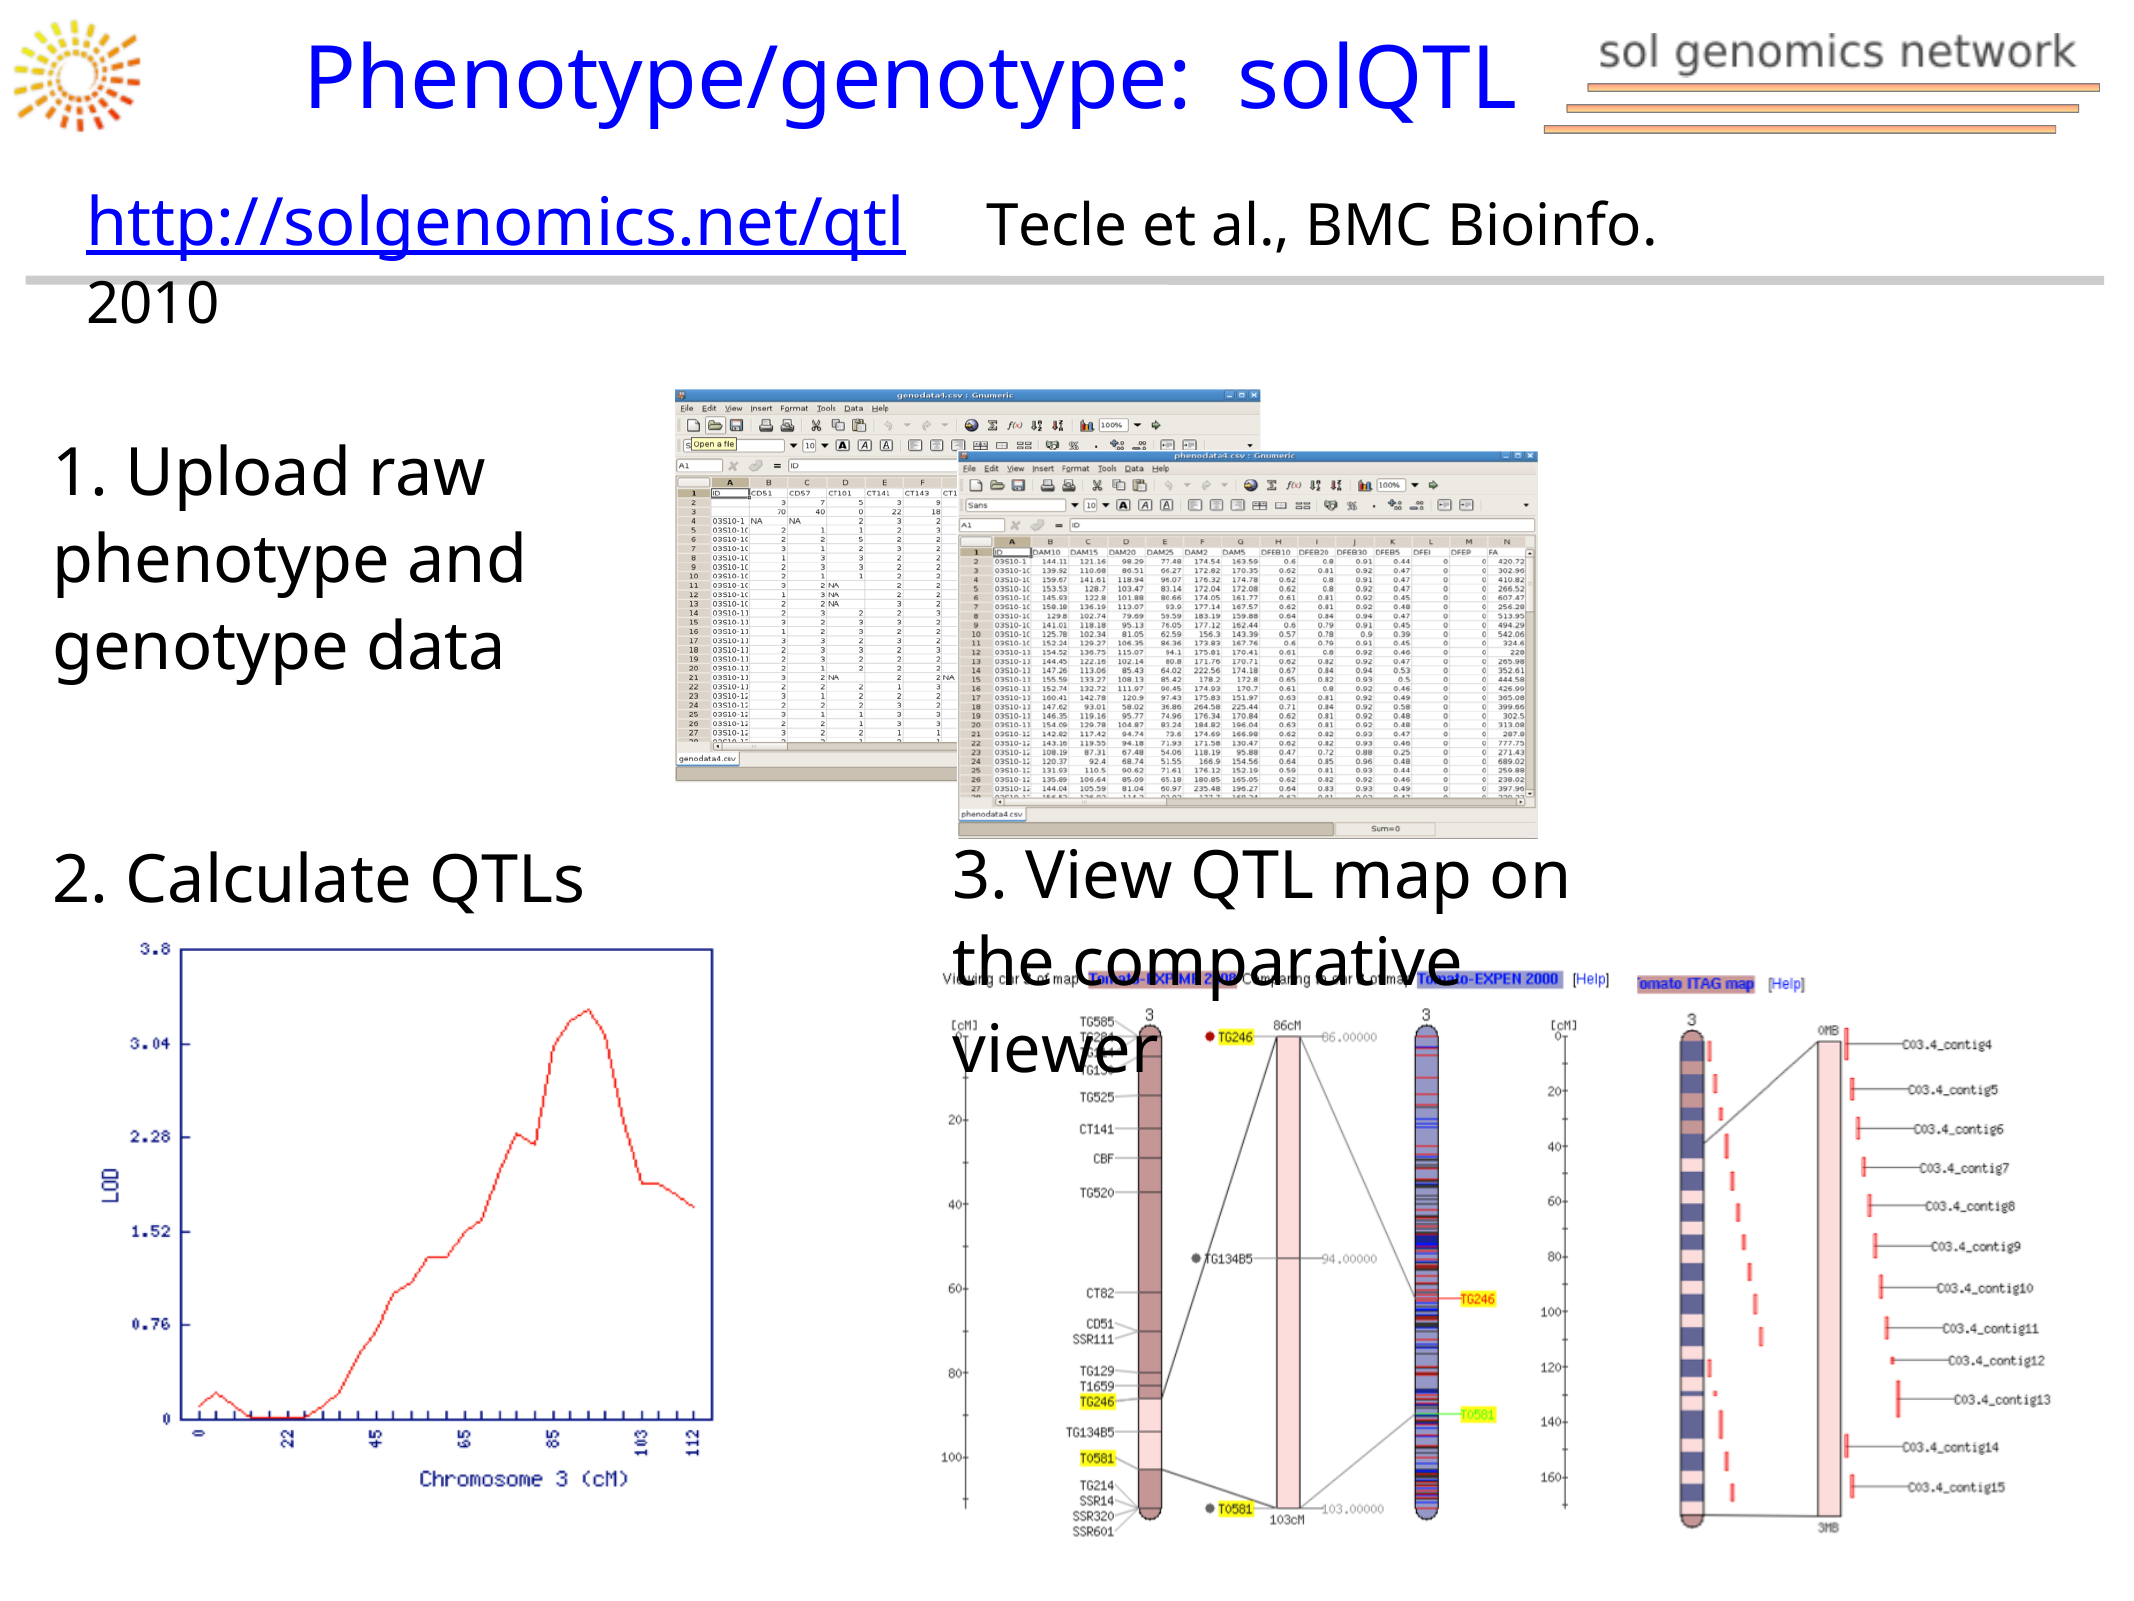

Phenotype/genotype: solQTL
http://solgenomics.net/qtl		Tecle et al., BMC Bioinfo. 2010
1. Upload raw phenotype and genotype data
3. View QTL map on the comparative viewer
2. Calculate QTLs